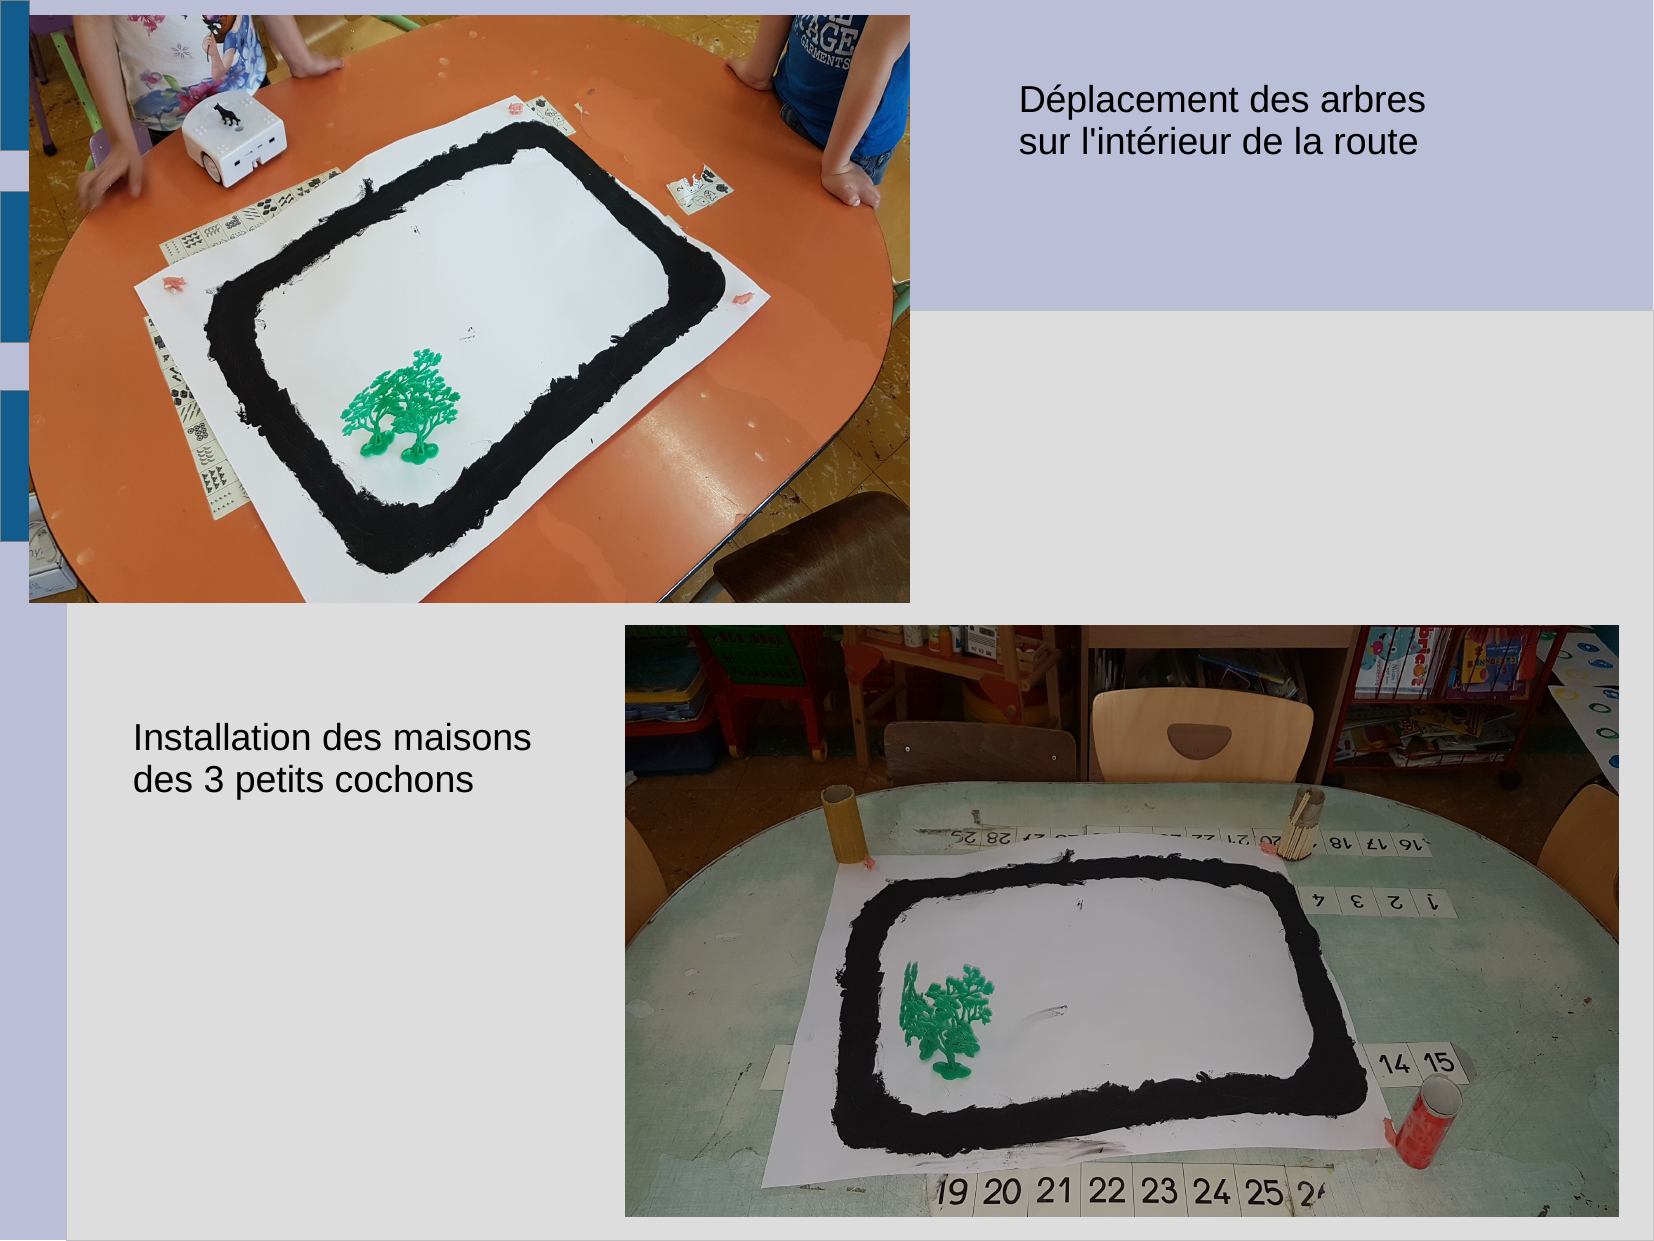

Déplacement des arbres
sur l'intérieur de la route
Installation des maisons
des 3 petits cochons